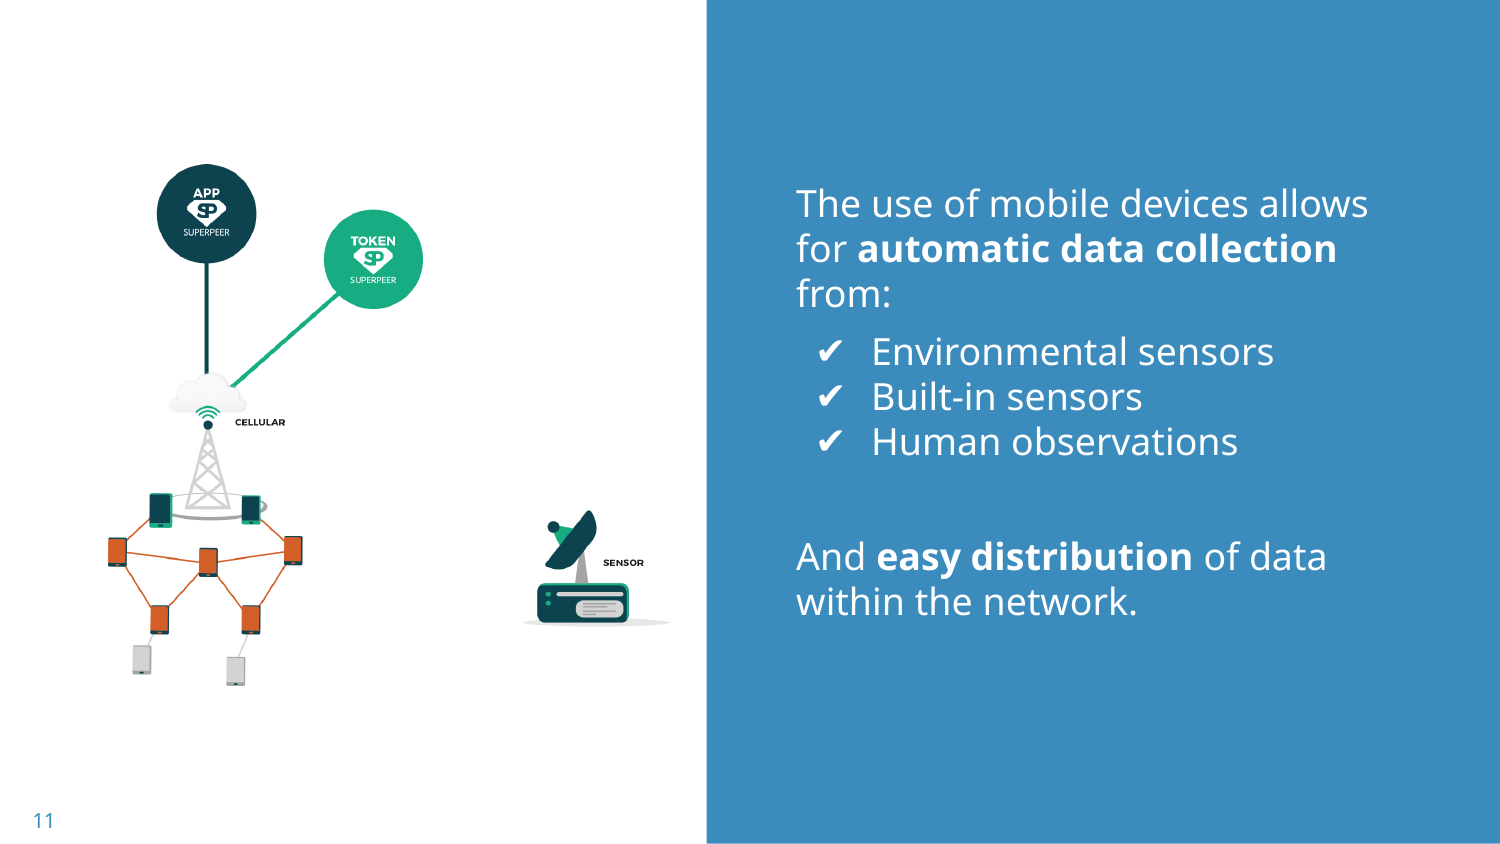

# The use of mobile devices allows for automatic data collection from:
Environmental sensors
Built-in sensors
Human observations
And easy distribution of data within the network.